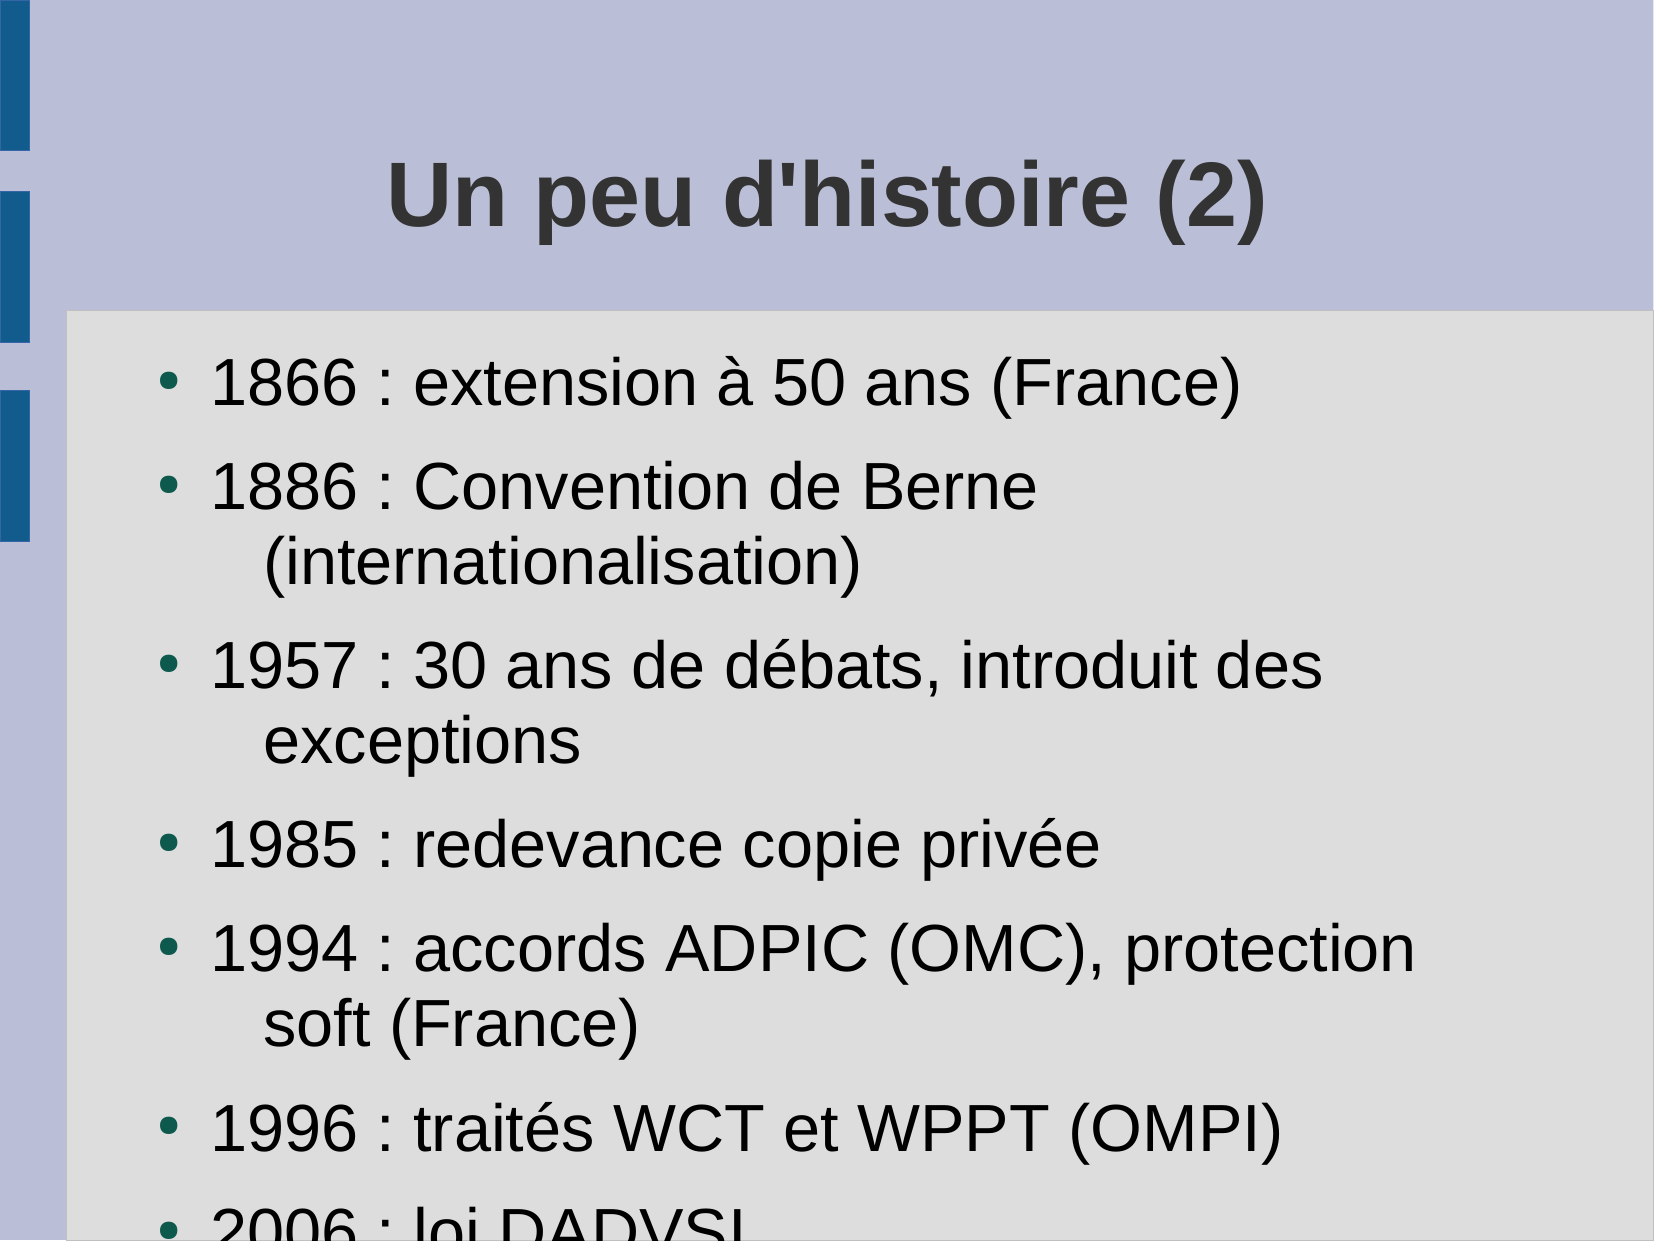

# Un peu d'histoire (2)
1866 : extension à 50 ans (France)
1886 : Convention de Berne (internationalisation)
1957 : 30 ans de débats, introduit des exceptions
1985 : redevance copie privée
1994 : accords ADPIC (OMC), protection soft (France)
1996 : traités WCT et WPPT (OMPI)
2006 : loi DADVSI